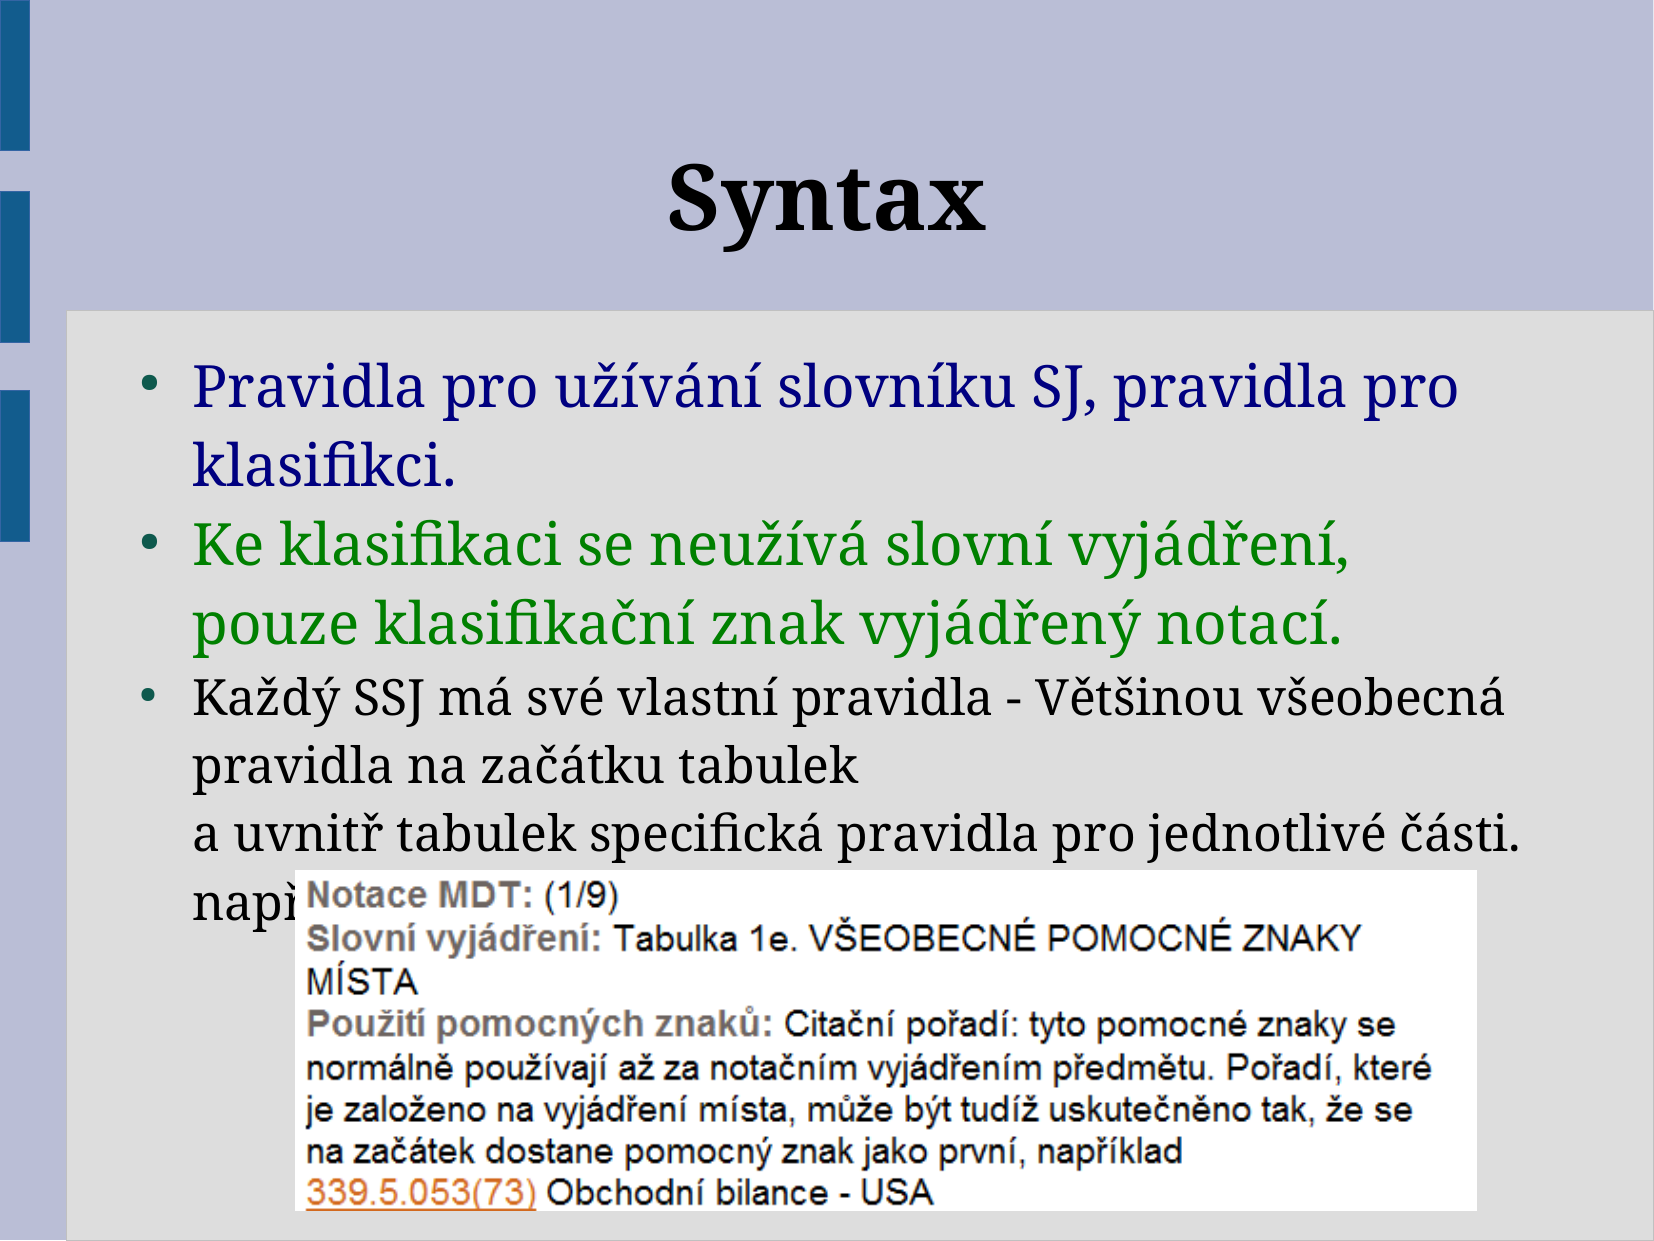

# Syntax
Pravidla pro užívání slovníku SJ, pravidla pro klasifikci.
Ke klasifikaci se neužívá slovní vyjádření, pouze klasifikační znak vyjádřený notací.
Každý SSJ má své vlastní pravidla - Většinou všeobecná pravidla na začátku tabulek
a uvnitř tabulek specifická pravidla pro jednotlivé části.
např.